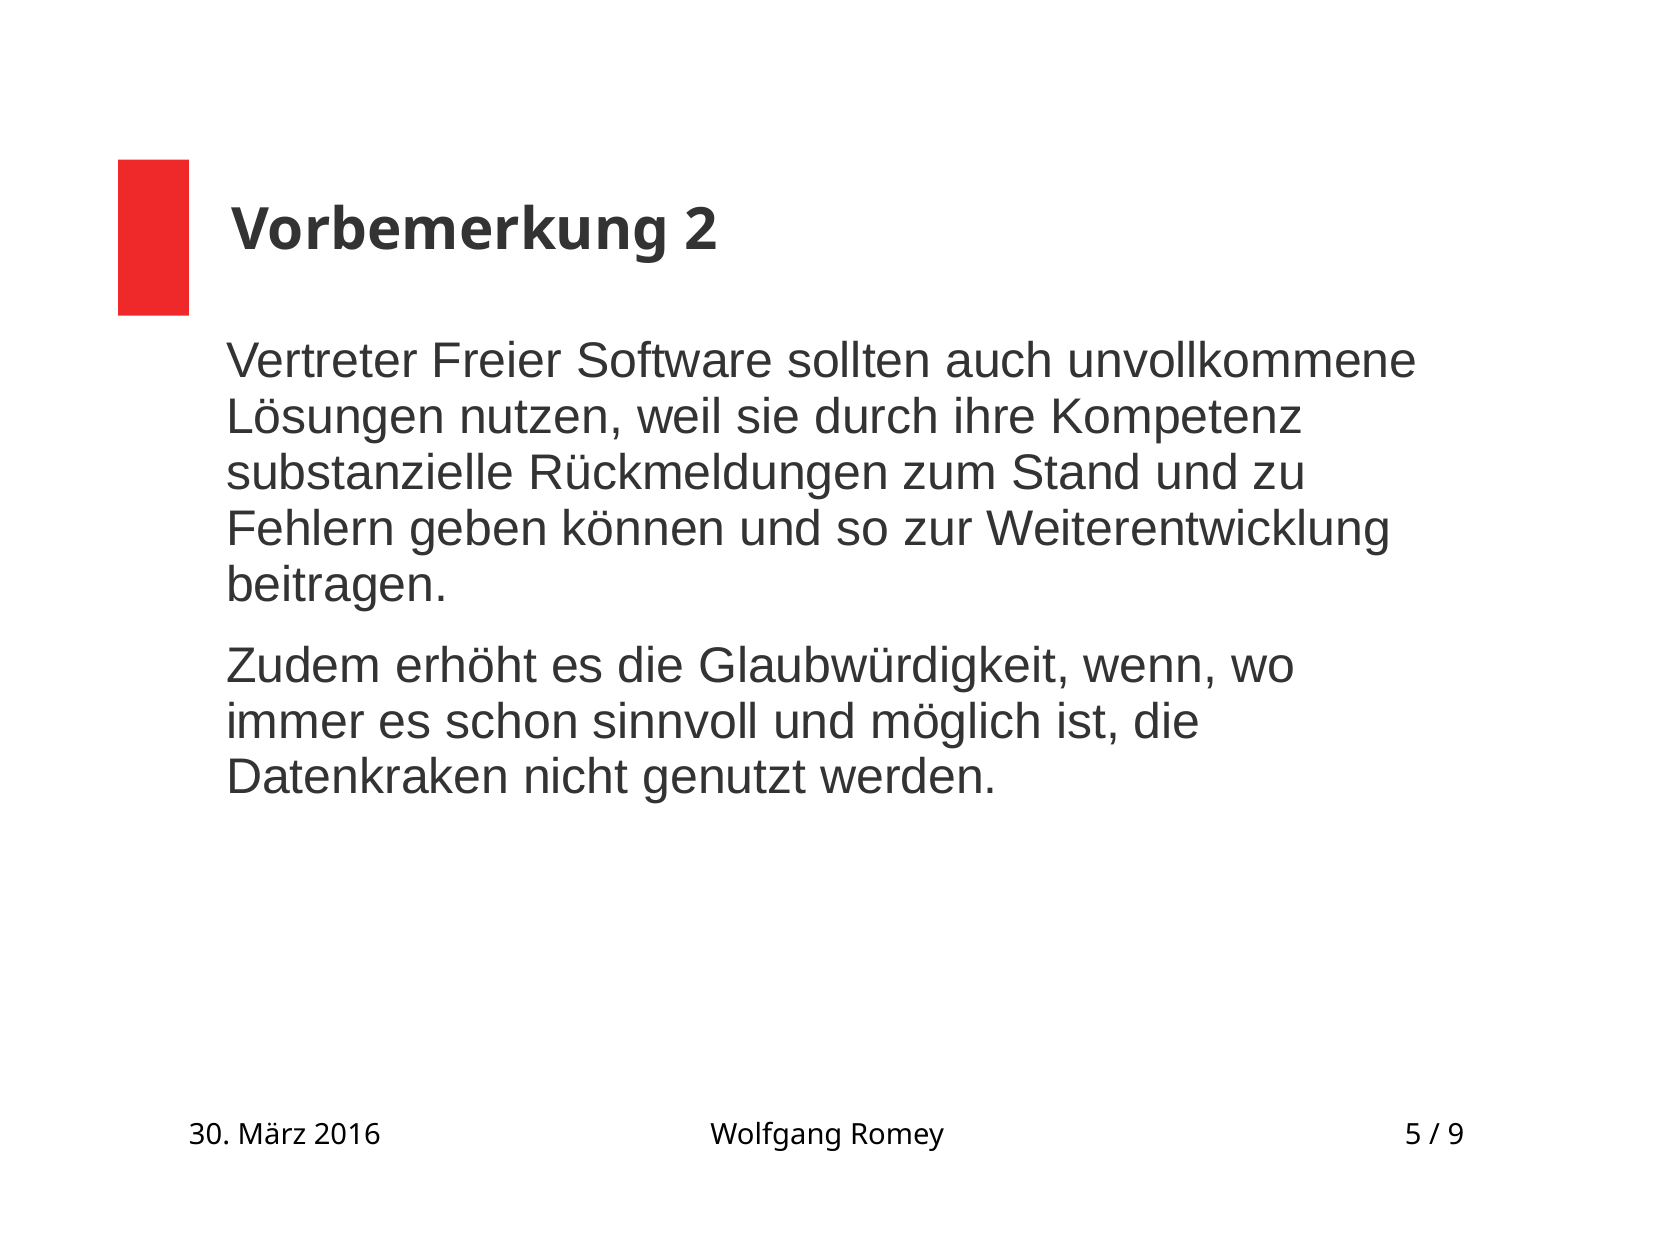

# Vorbemerkung 2
Vertreter Freier Software sollten auch unvollkommene Lösungen nutzen, weil sie durch ihre Kompetenz substanzielle Rückmeldungen zum Stand und zu Fehlern geben können und so zur Weiterentwicklung beitragen.
Zudem erhöht es die Glaubwürdigkeit, wenn, wo immer es schon sinnvoll und möglich ist, die Datenkraken nicht genutzt werden.
30. März 2016
Wolfgang Romey
5